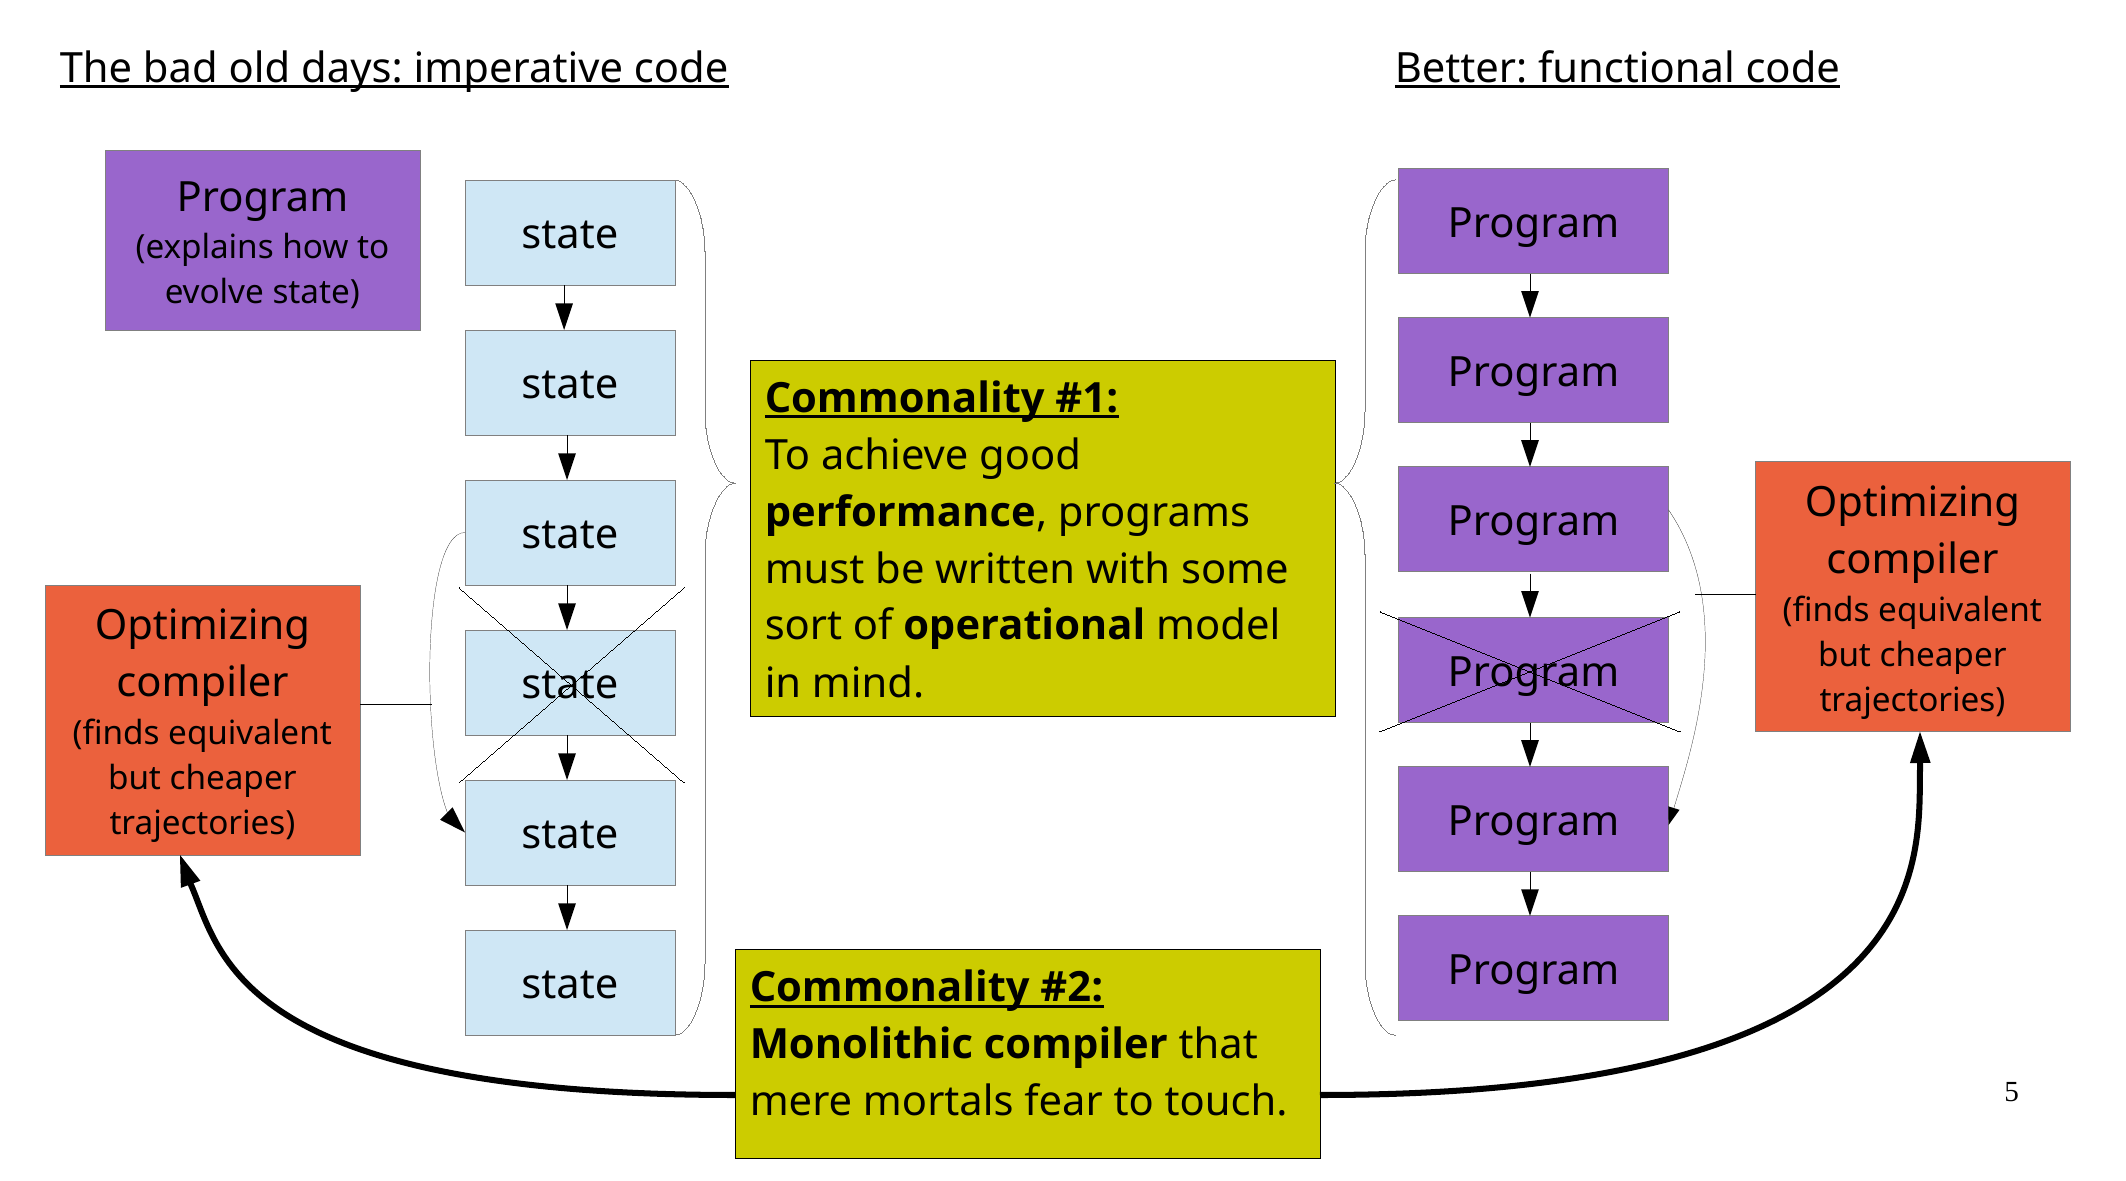

The bad old days: imperative code
Better: functional code
Program
Program
Program
Program
Program
Program
Program
(explains how to evolve state)
Commonality #1:
To achieve good performance, programs must be written with some sort of operational model in mind.
state
state
Optimizing compiler
(finds equivalent but cheaper trajectories)
state
Optimizing compiler
(finds equivalent but cheaper trajectories)
state
Commonality #2:
Monolithic compiler that mere mortals fear to touch.
state
state
5